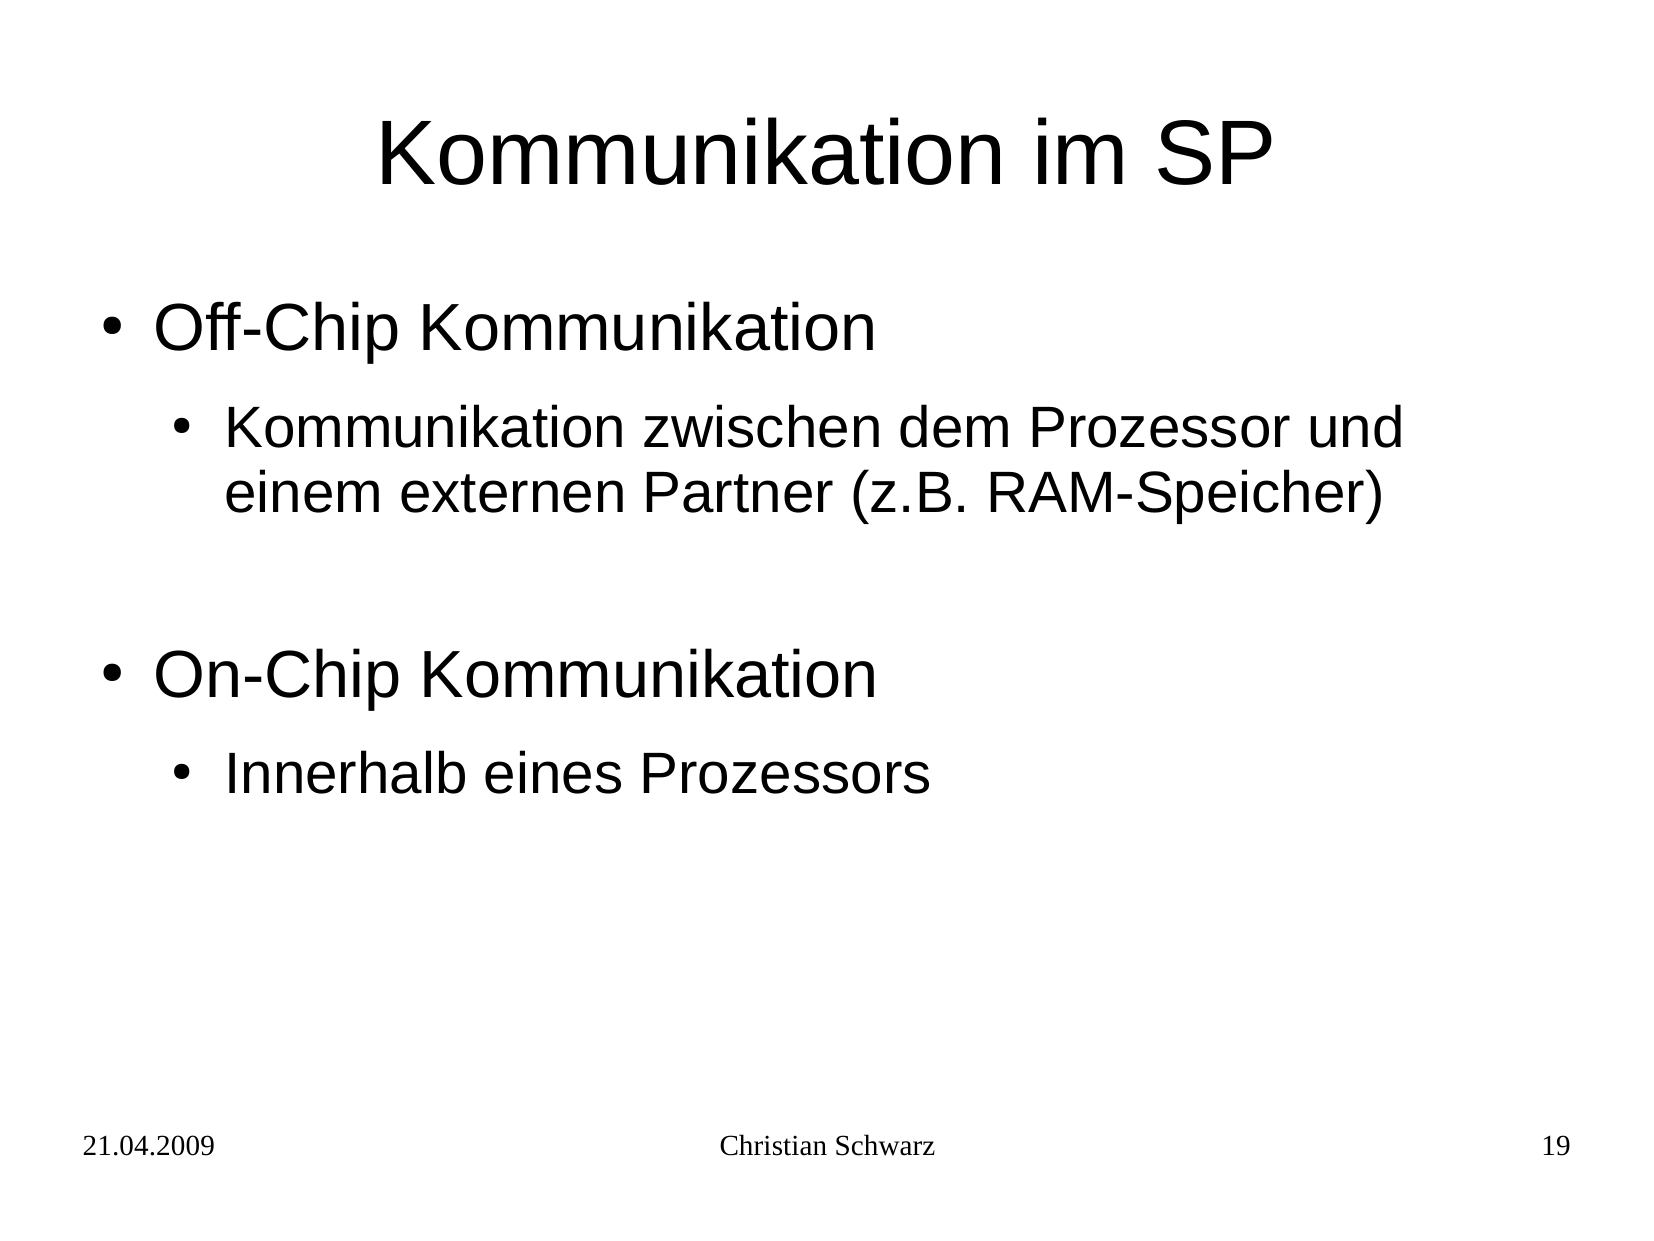

# Kommunikation im SP
Off-Chip Kommunikation
Kommunikation zwischen dem Prozessor und einem externen Partner (z.B. RAM-Speicher)
On-Chip Kommunikation
Innerhalb eines Prozessors
21.04.2009
Christian Schwarz
19